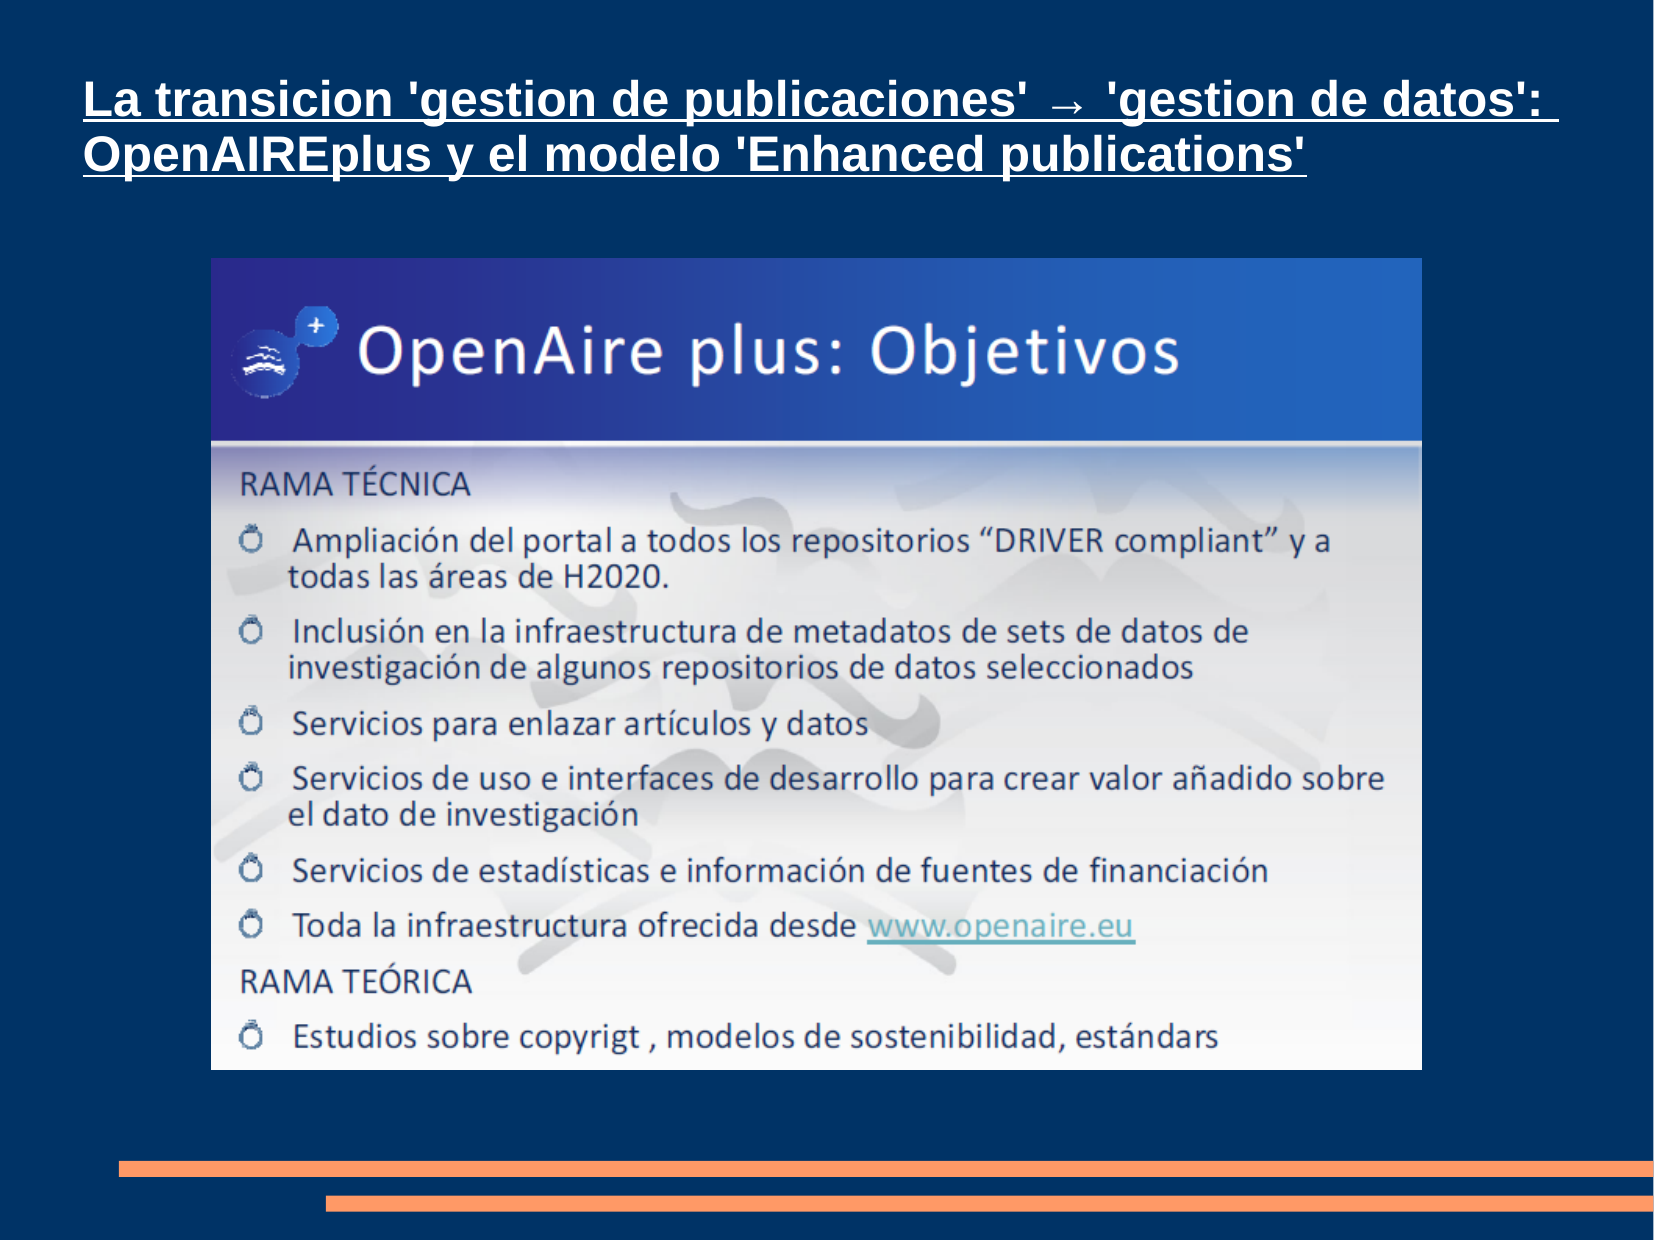

La transicion 'gestion de publicaciones' → 'gestion de datos':
OpenAIREplus y el modelo 'Enhanced publications'